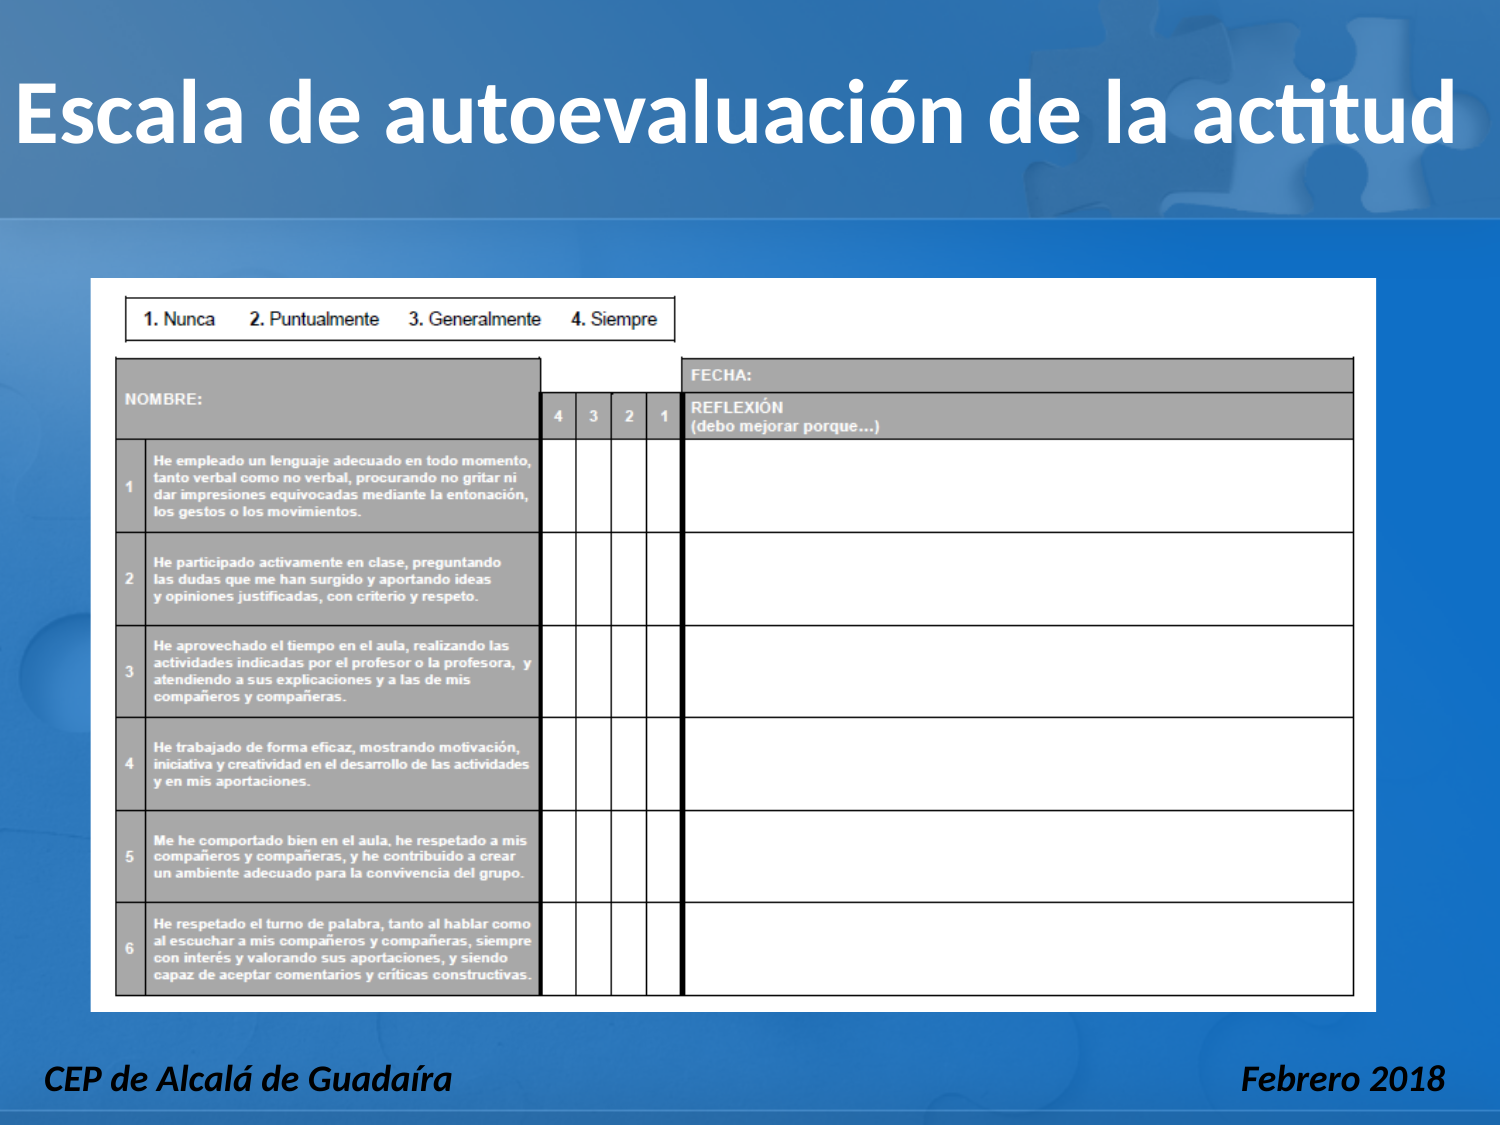

# Escala de autoevaluación de la actitud
CEP de Alcalá de Guadaíra Febrero 2018